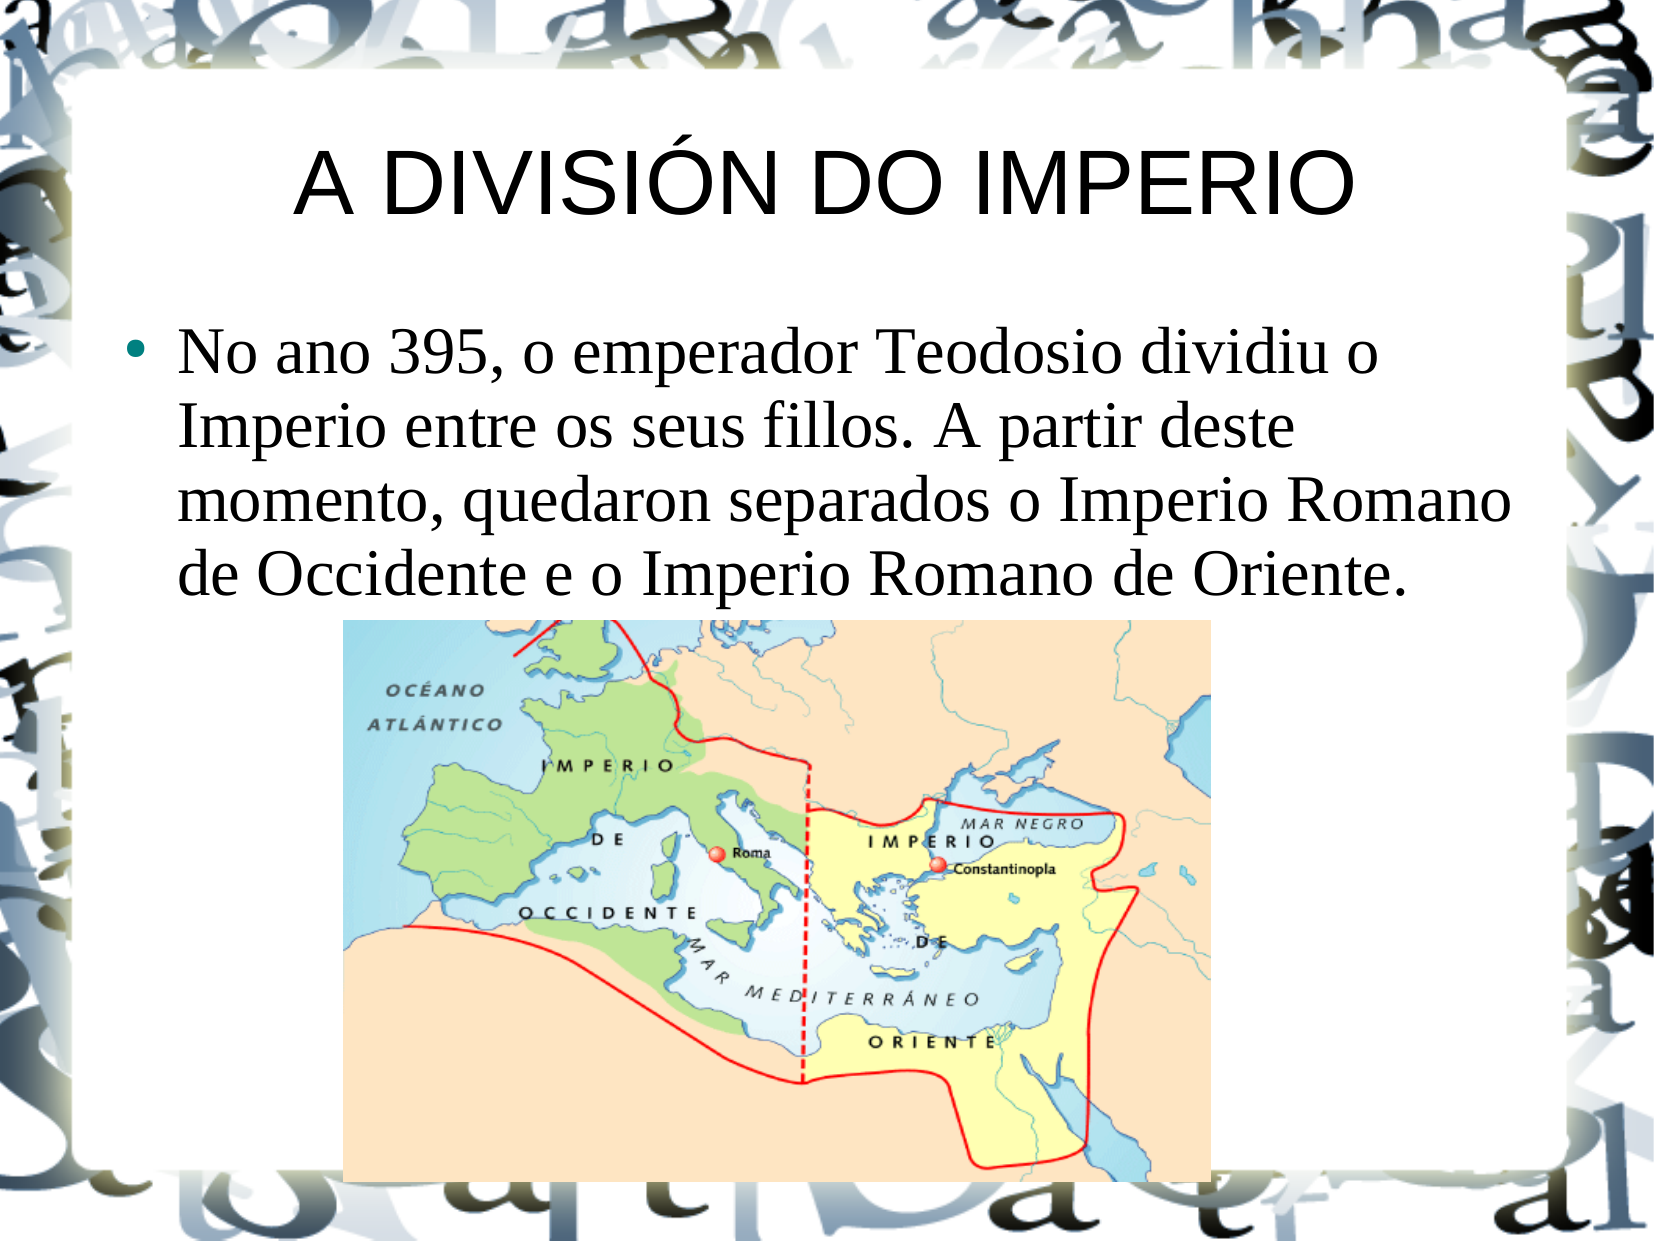

# A DIVISIÓN DO IMPERIO
No ano 395, o emperador Teodosio dividiu o Imperio entre os seus fillos. A partir deste momento, quedaron separados o Imperio Romano de Occidente e o Imperio Romano de Oriente.